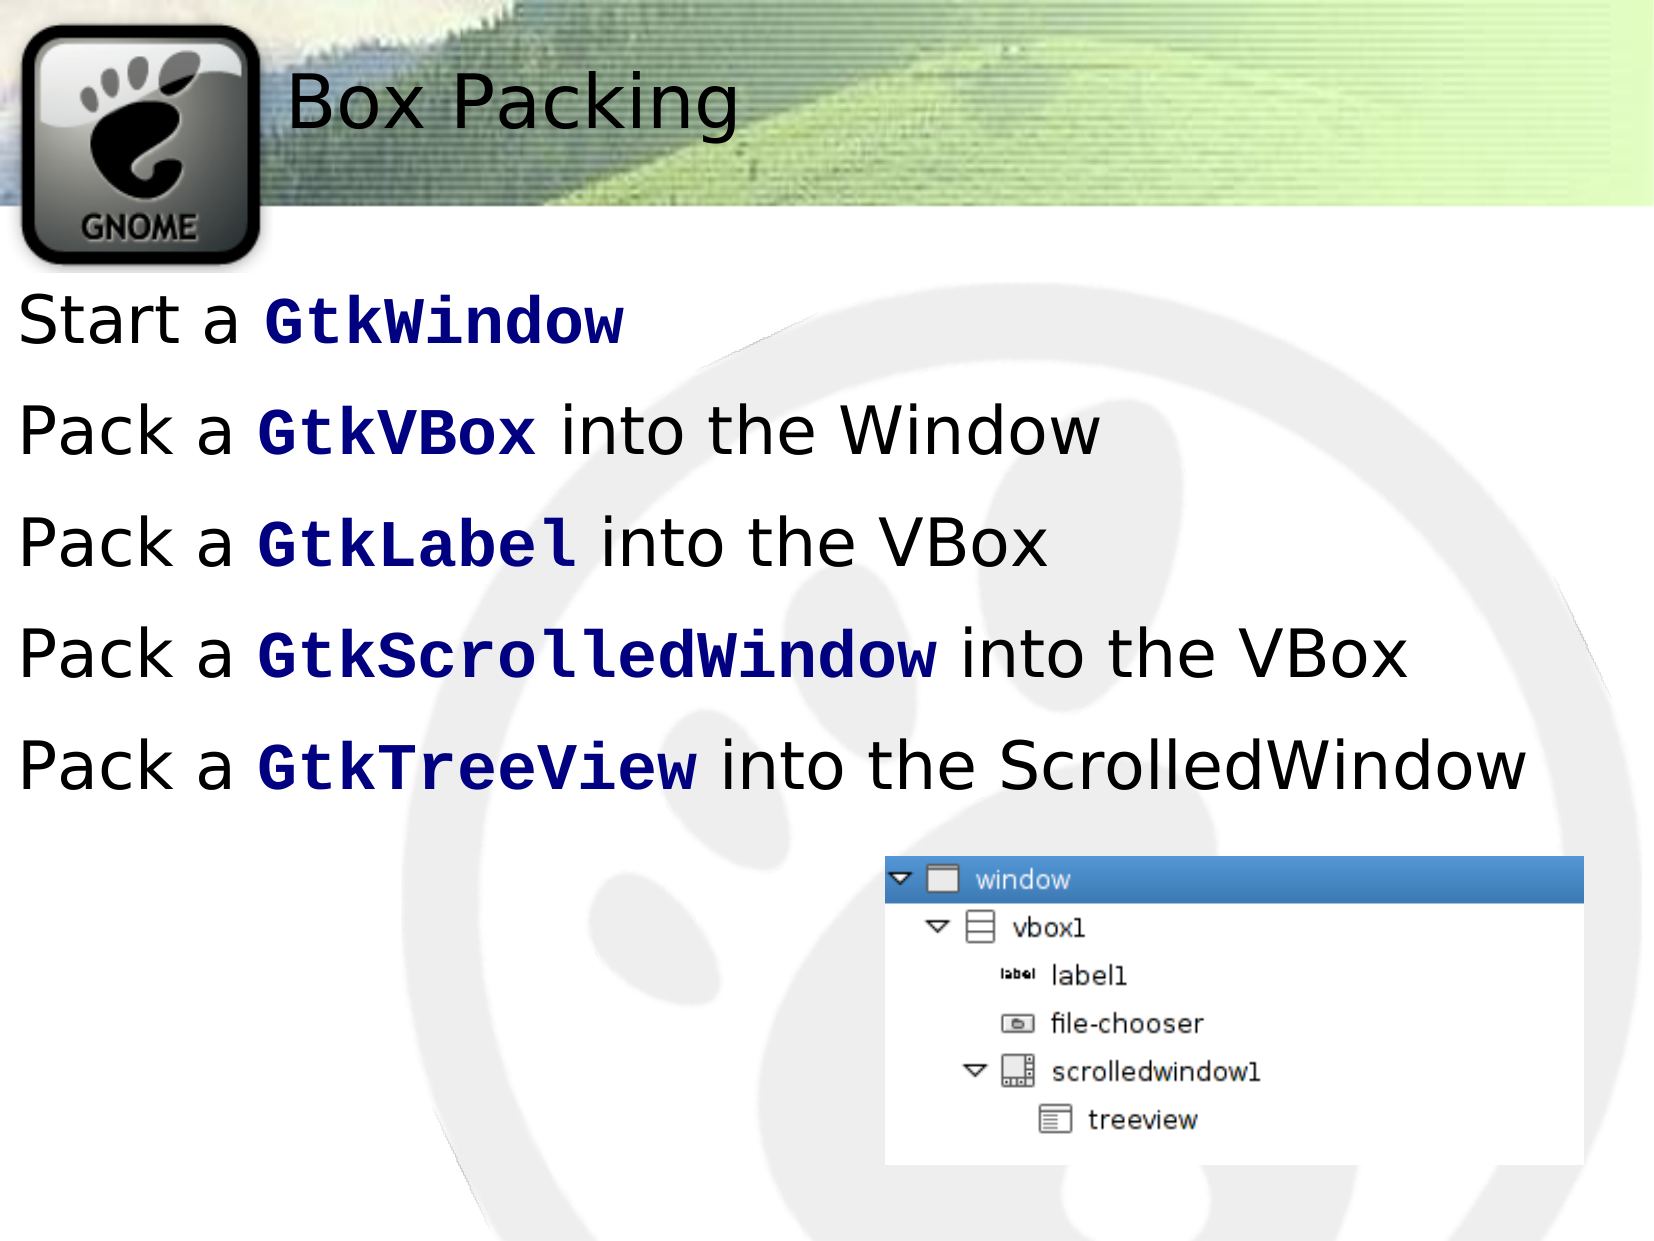

# Box Packing
Start a GtkWindow
Pack a GtkVBox into the Window
Pack a GtkLabel into the VBox
Pack a GtkScrolledWindow into the VBox
Pack a GtkTreeView into the ScrolledWindow